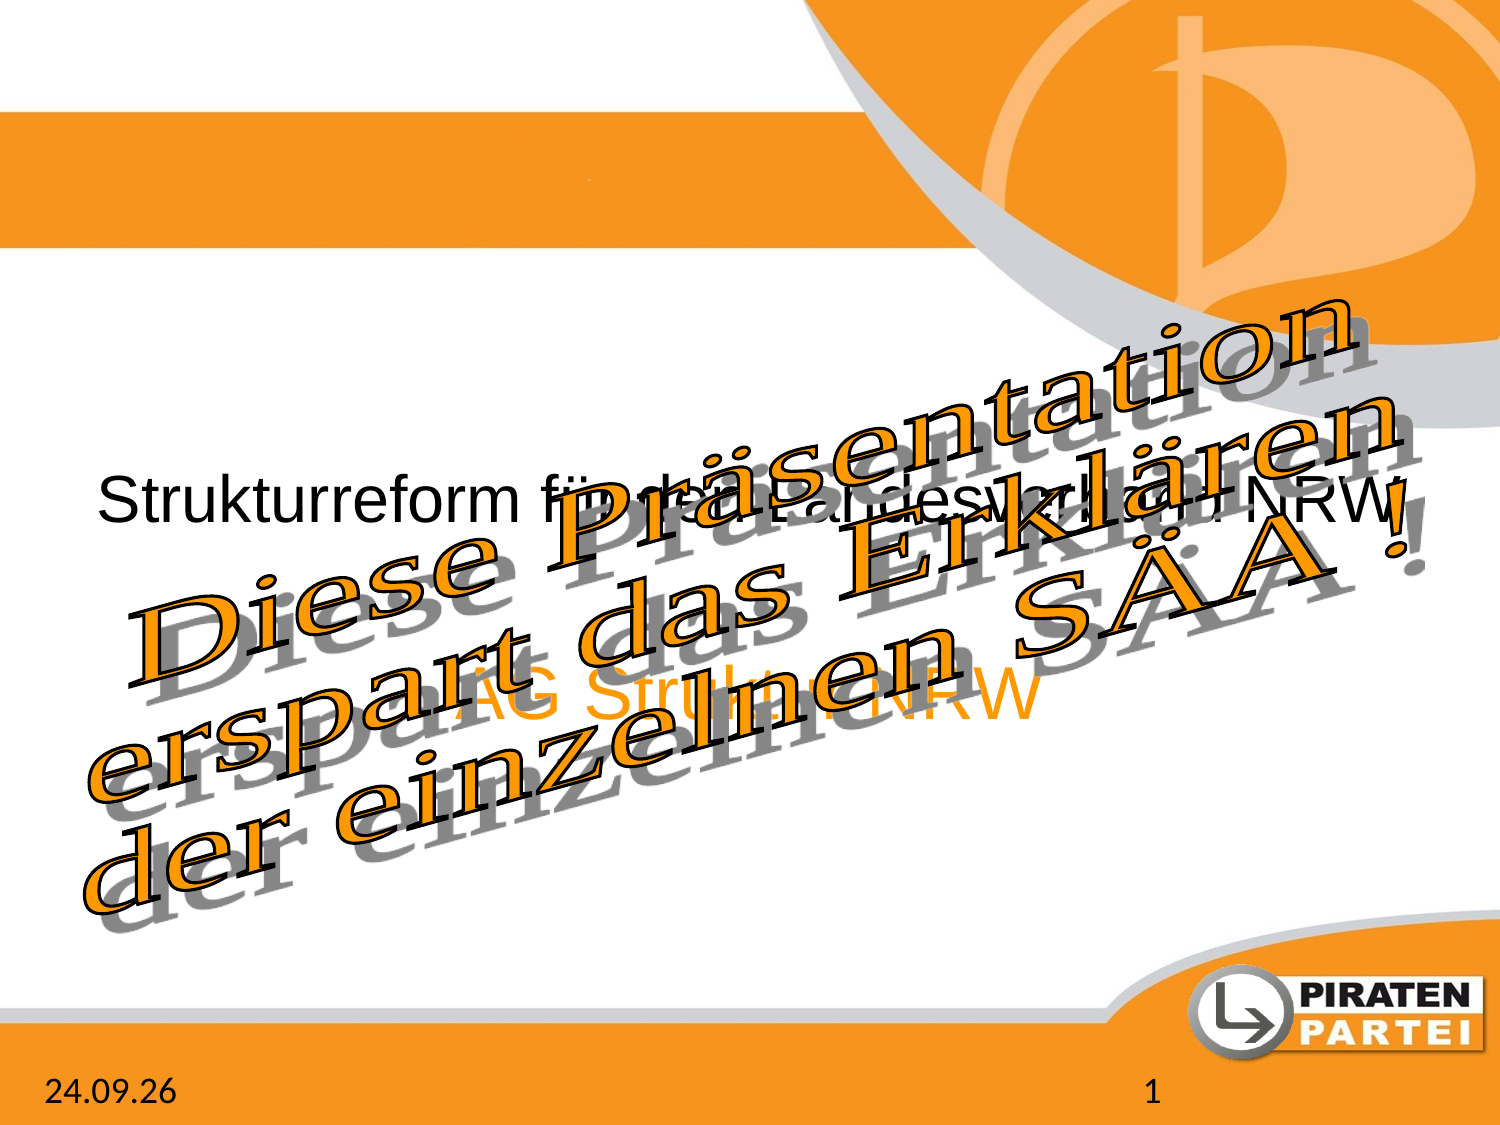

Diese Präsentation
erspart das Erklären
der einzelnen SÄA !
# Strukturreform für den Landesverband NRW
AG Struktur NRW